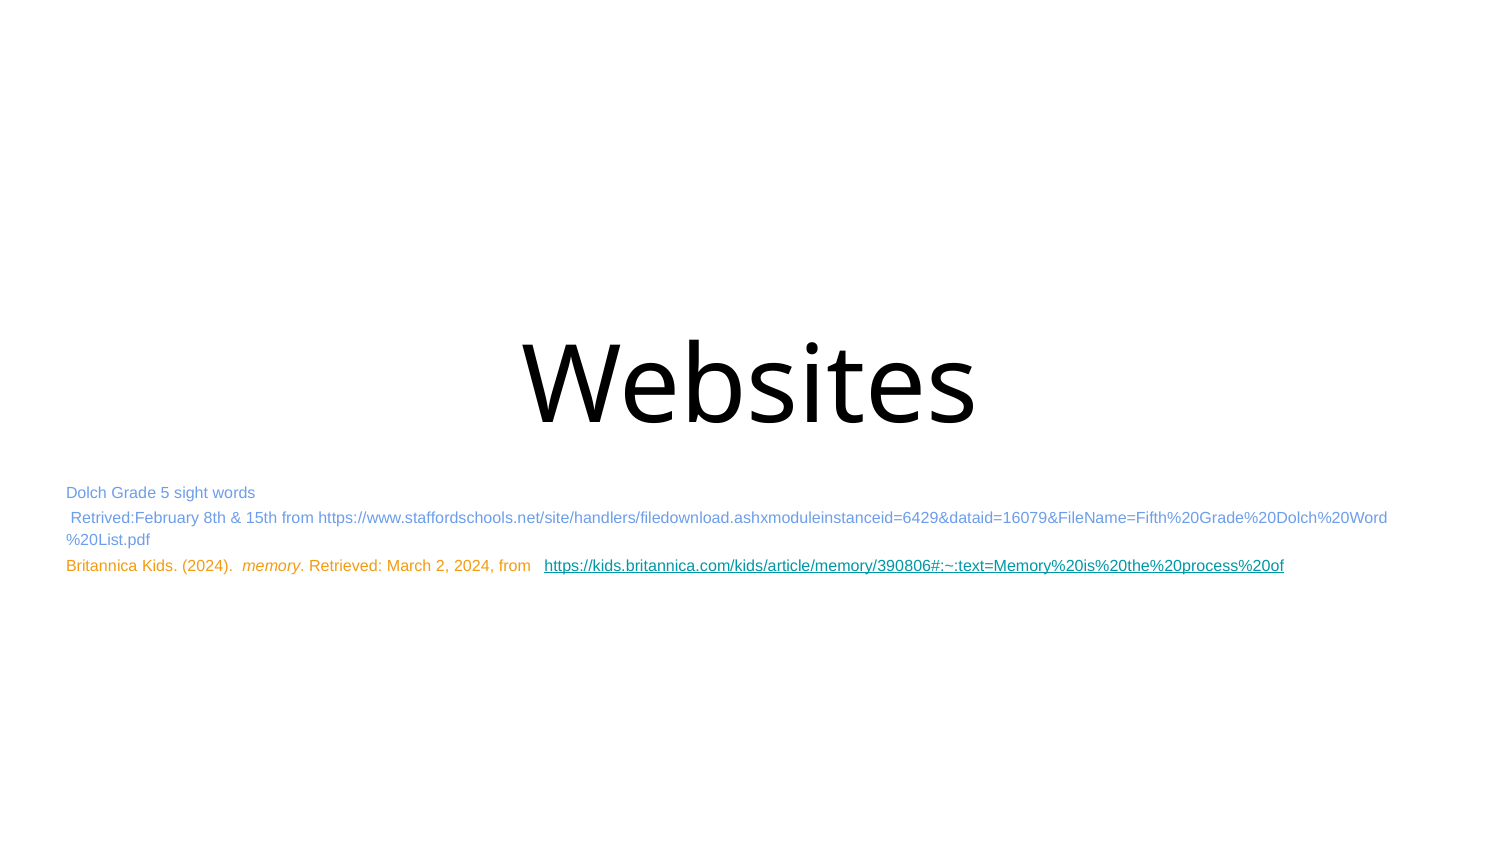

# Websites
Dolch Grade 5 sight words
 Retrived:February 8th & 15th from https://www.staffordschools.net/site/handlers/filedownload.ashxmoduleinstanceid=6429&dataid=16079&FileName=Fifth%20Grade%20Dolch%20Word%20List.pdf
Britannica Kids. (2024). memory. Retrieved: March 2, 2024, from https://kids.britannica.com/kids/article/memory/390806#:~:text=Memory%20is%20the%20process%20of